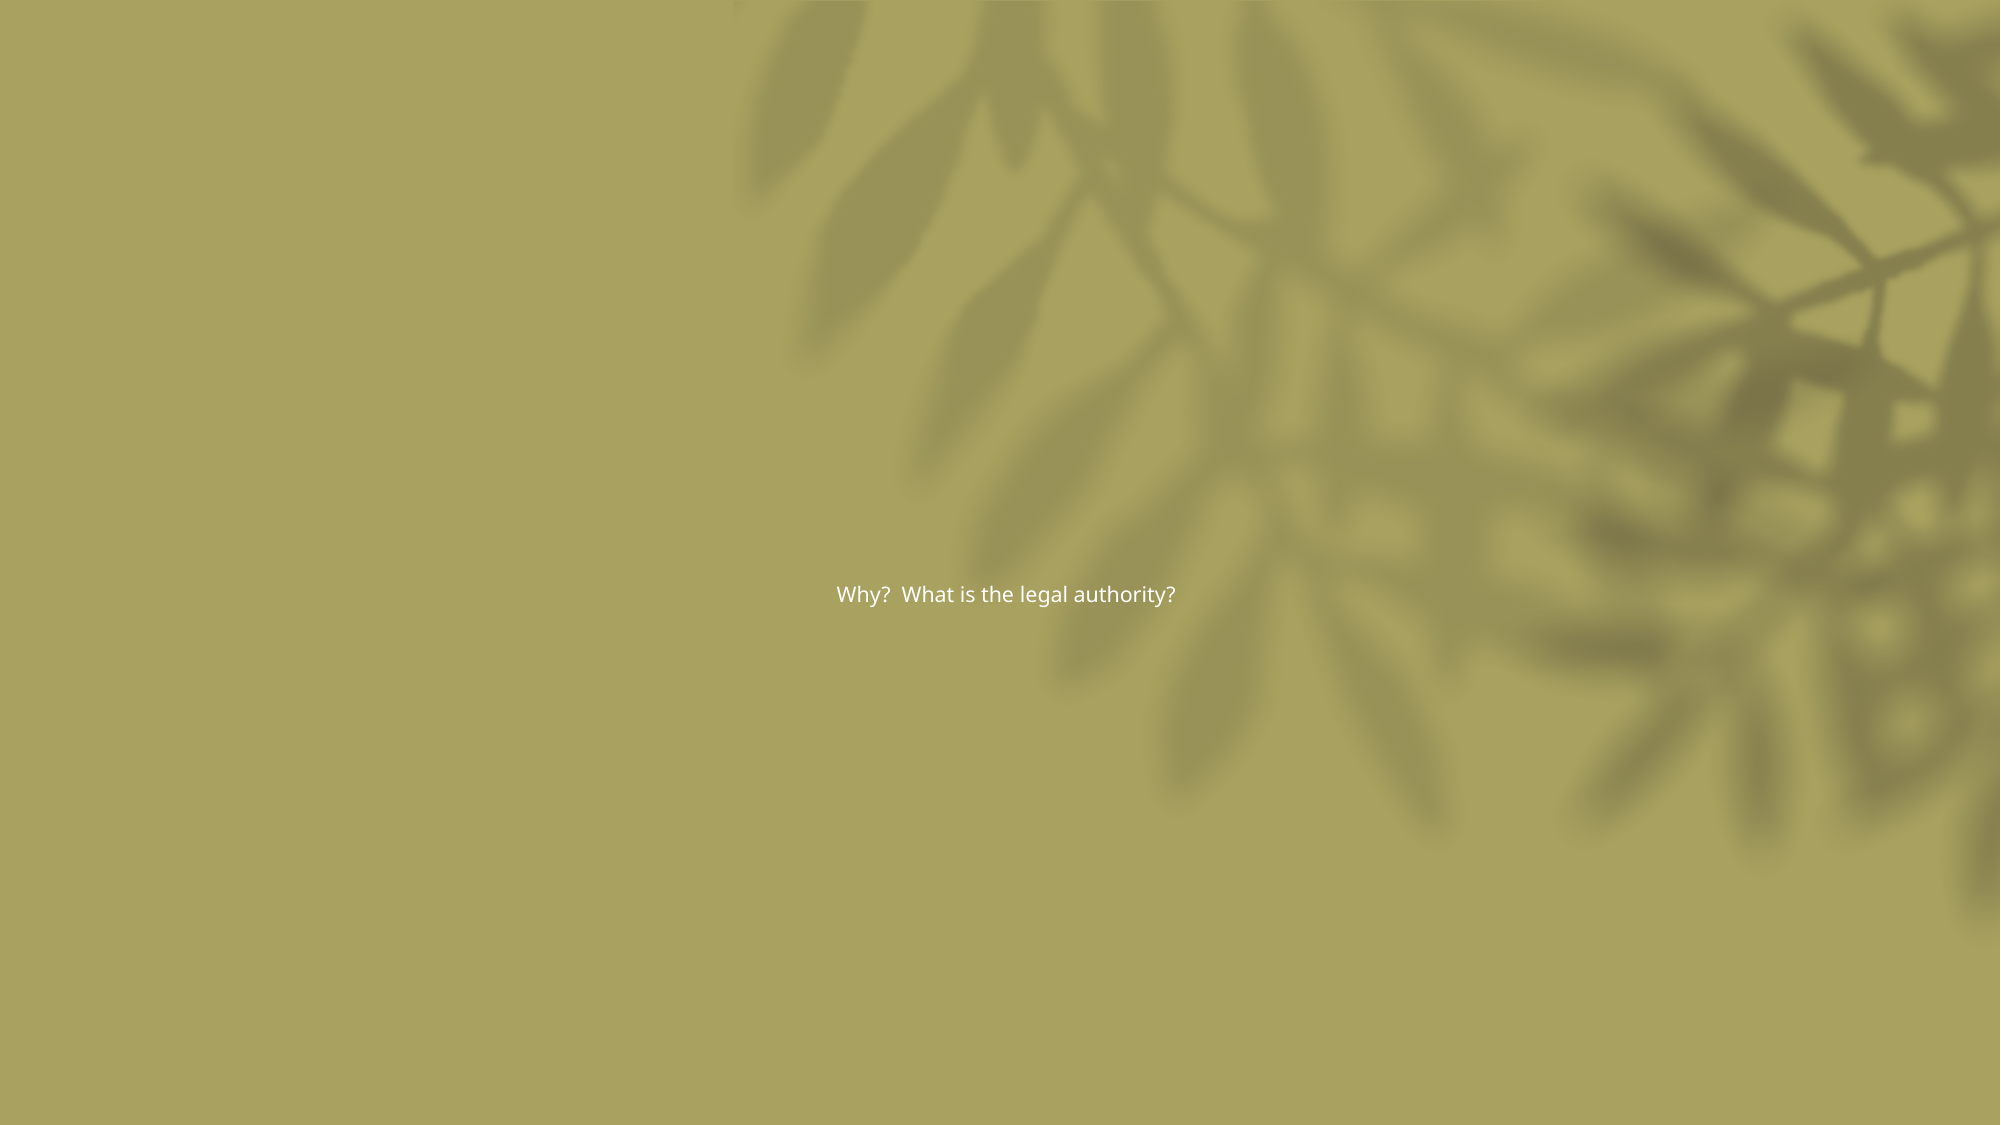

# Why? What is the legal authority?